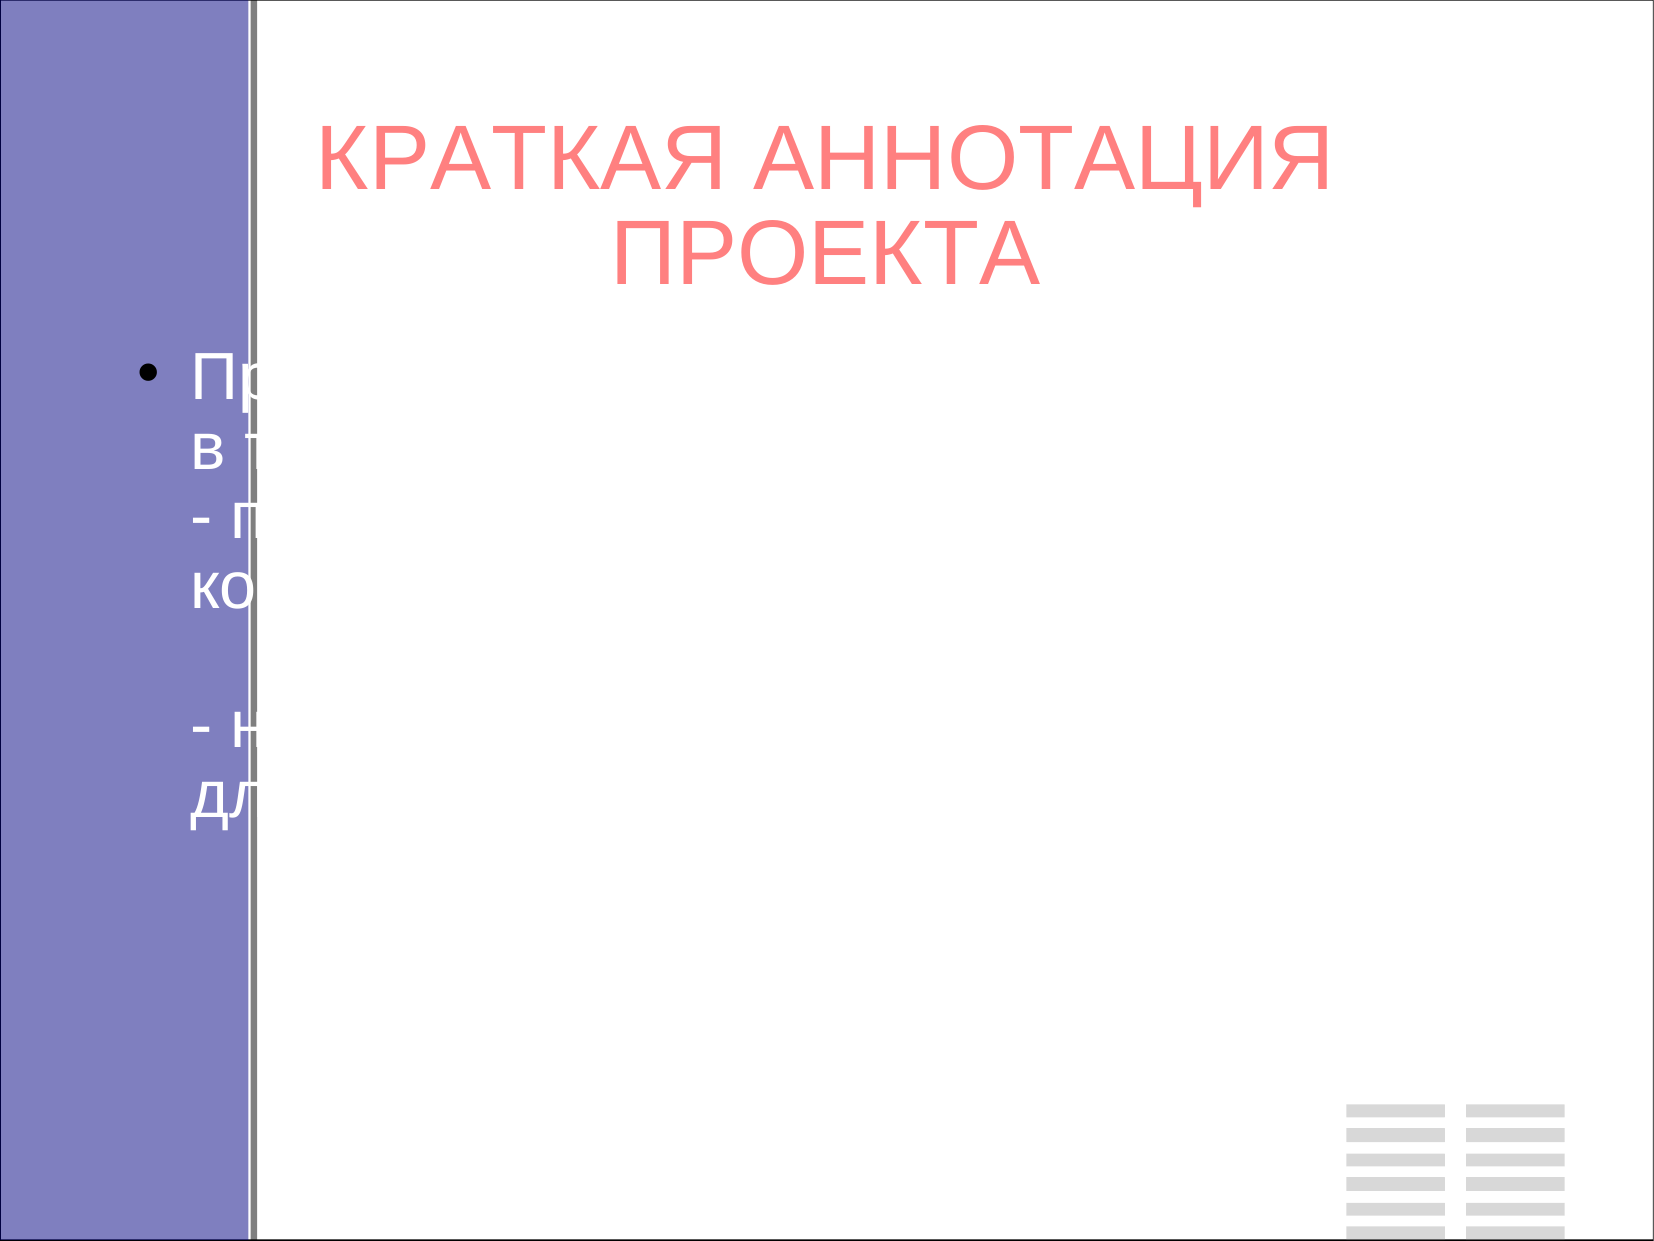

# КРАТКАЯ АННОТАЦИЯ ПРОЕКТА
Практическая значимость проекта состоит в том что учащиеся: - получат знания об основных устройствах компьютера - научатся подбирать конфигурацию ПК для различных целей.